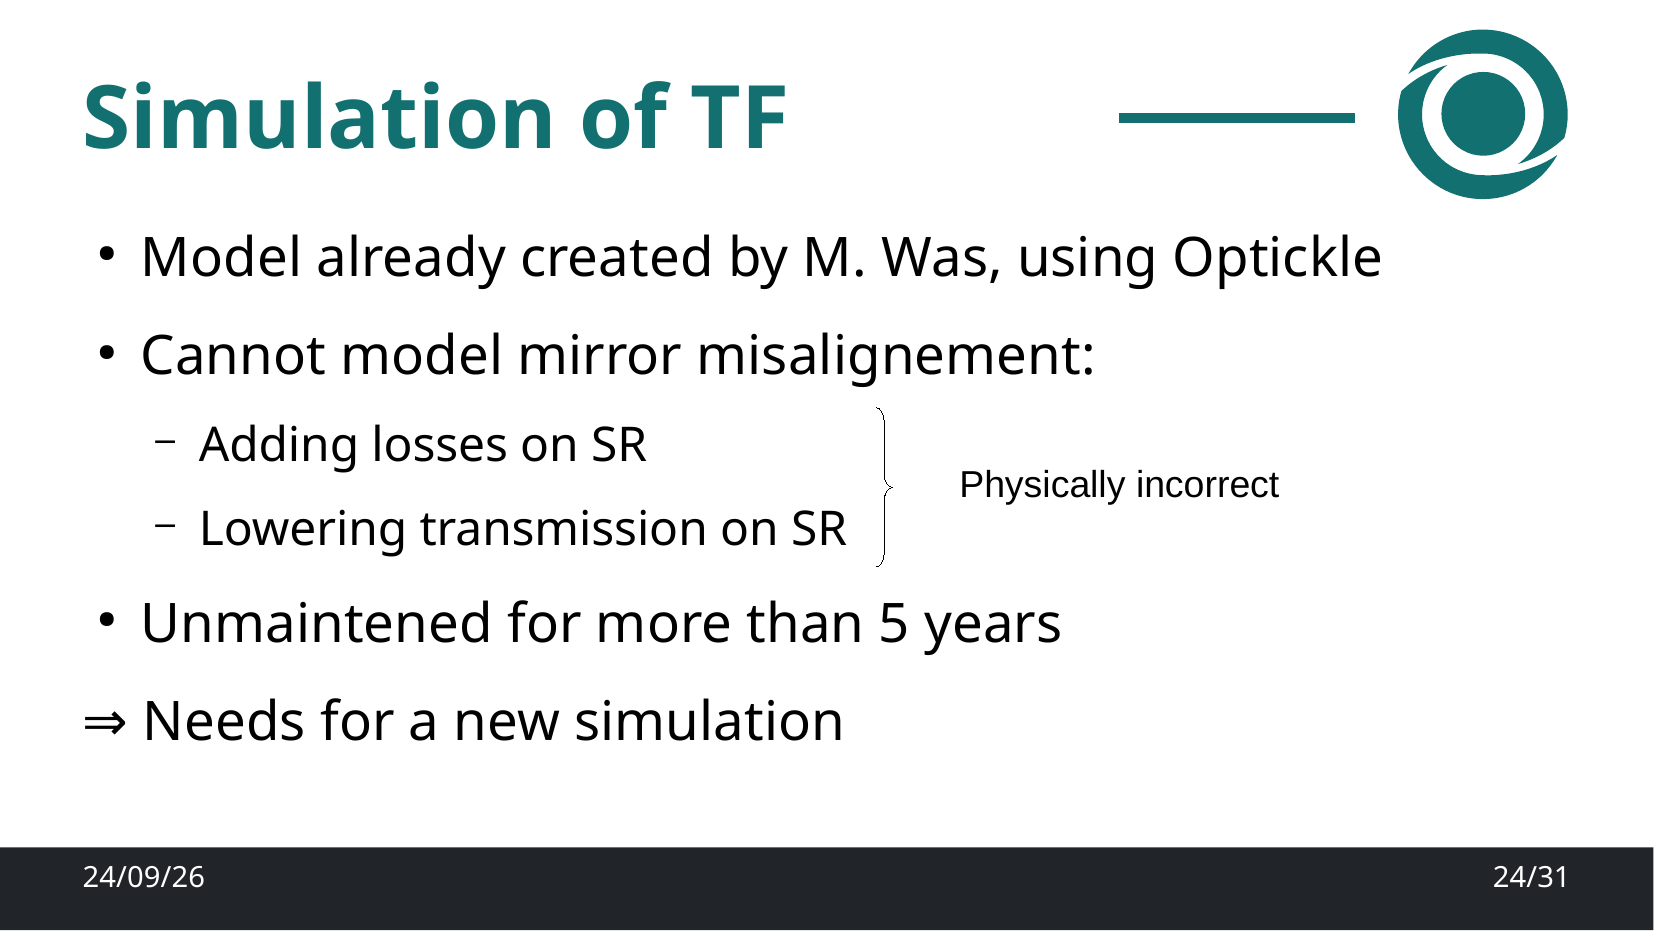

# Simulation of TF
Model already created by M. Was, using Optickle
Cannot model mirror misalignement:
Adding losses on SR
Lowering transmission on SR
Unmaintened for more than 5 years
⇒ Needs for a new simulation
Physically incorrect
24